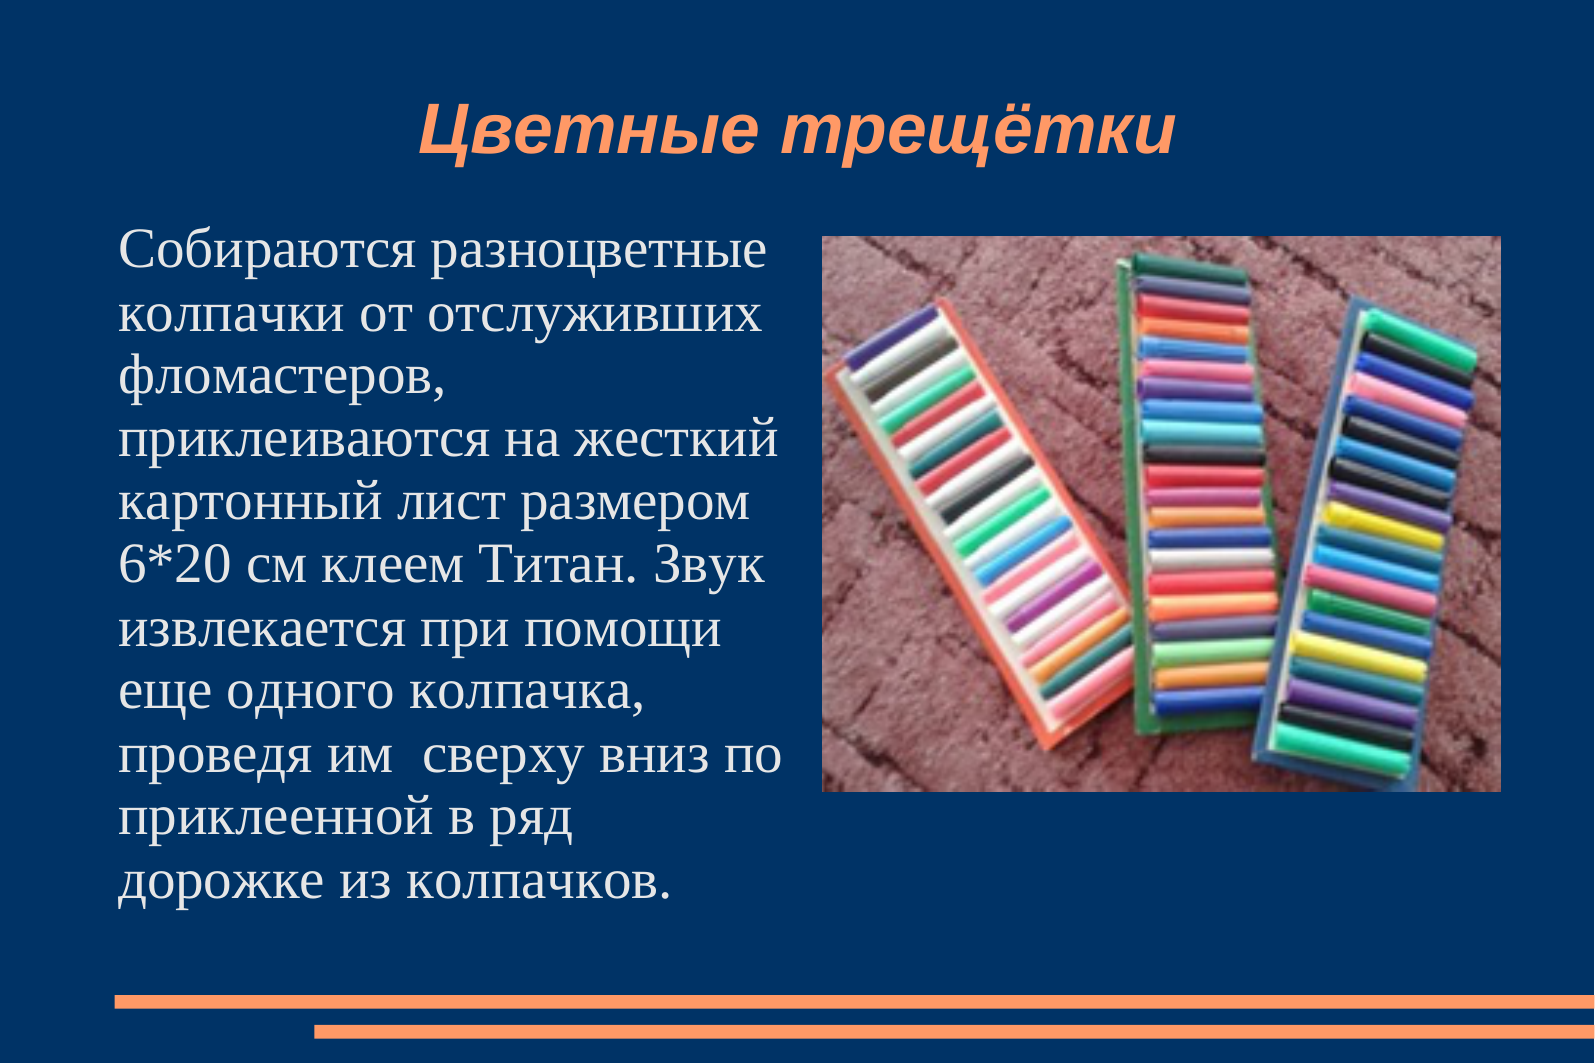

# Цветные трещётки
Собираются разноцветные колпачки от отслуживших фломастеров, приклеиваются на жесткий картонный лист размером 6*20 см клеем Титан. Звук извлекается при помощи еще одного колпачка, проведя им  сверху вниз по приклеенной в ряд дорожке из колпачков.